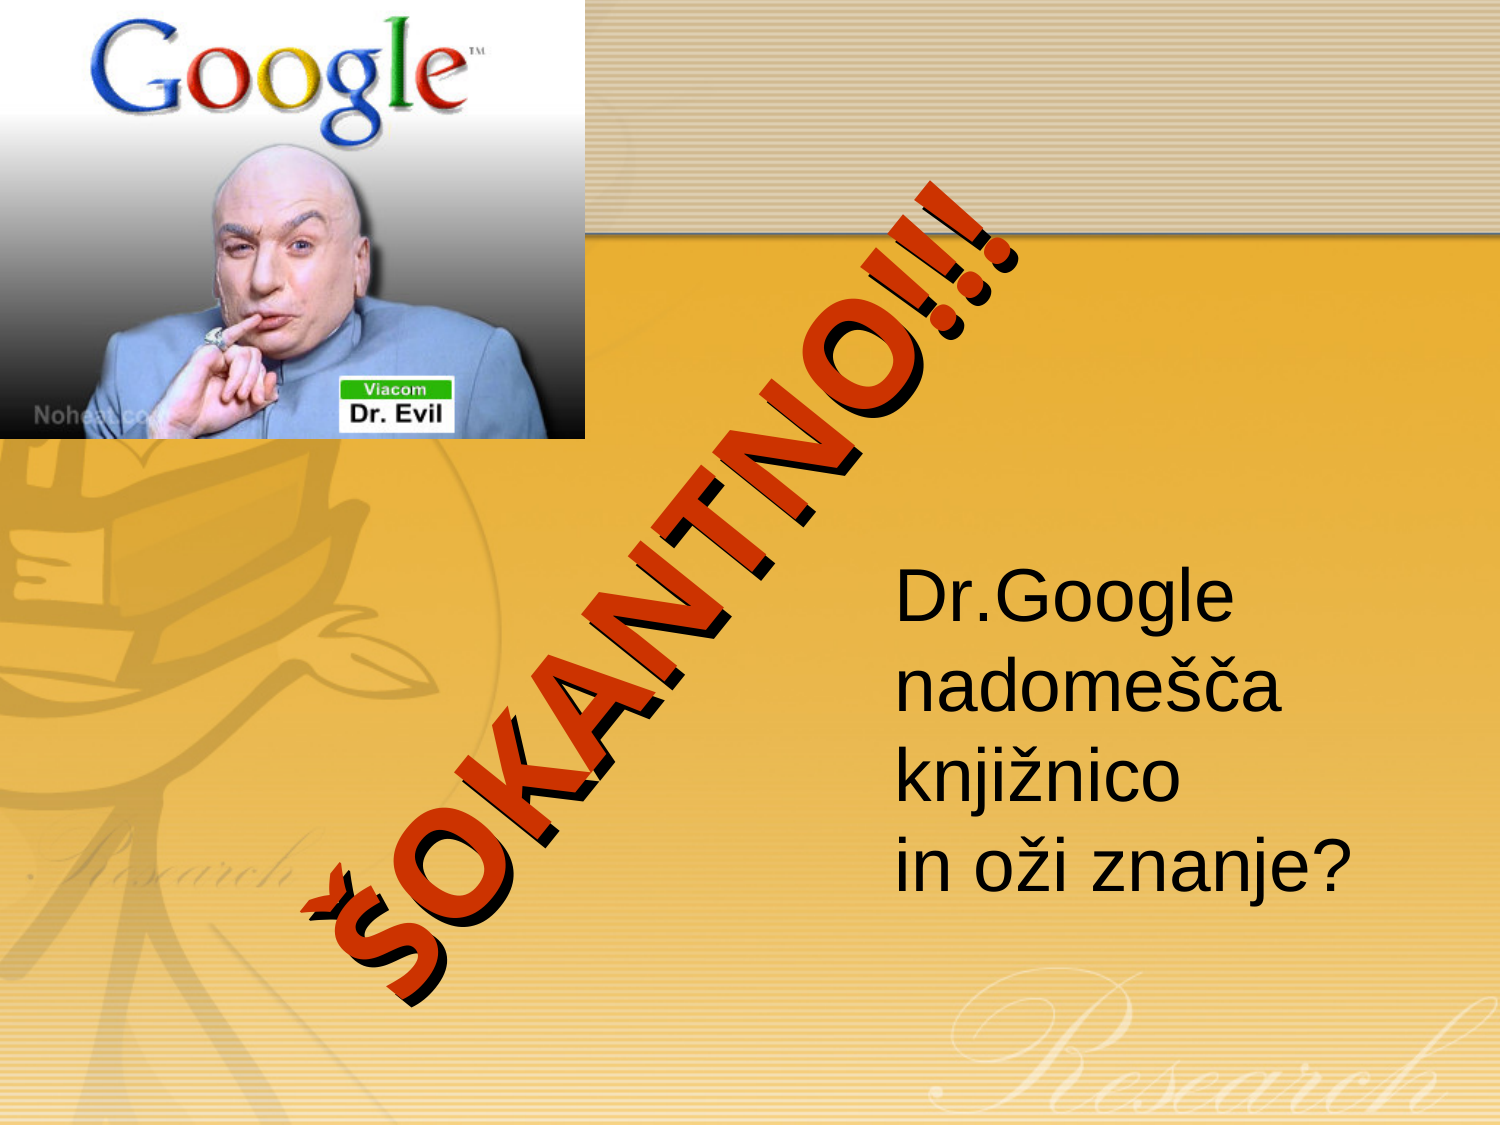

ŠOKANTNO!!!
Dr.Google nadomešča knjižnico
in oži znanje?